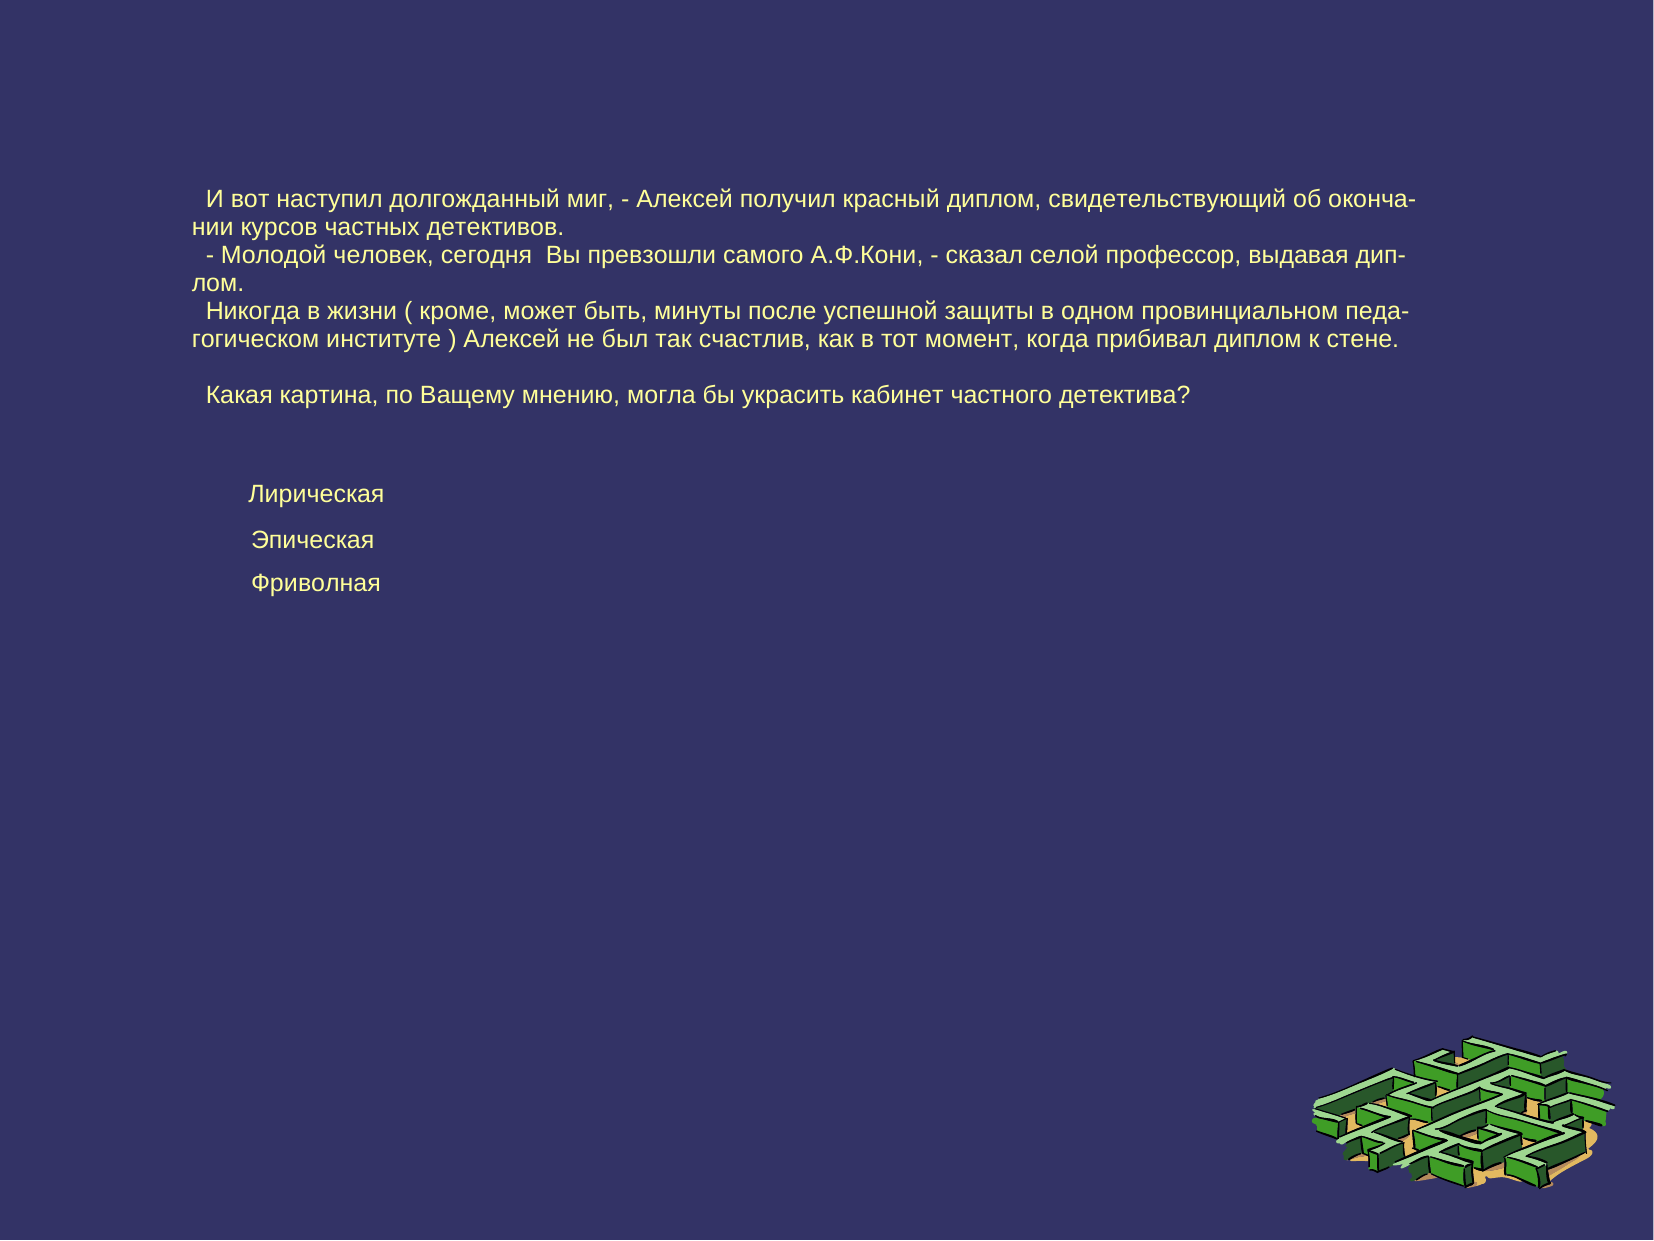

И вот наступил долгожданный миг, - Алексей получил красный диплом, свидетельствующий об оконча- нии курсов частных детективов.
 - Молодой человек, сегодня Вы превзошли самого А.Ф.Кони, - сказал селой профессор, выдавая дип-
лом.
 Никогда в жизни ( кроме, может быть, минуты после успешной защиты в одном провинциальном педа-
гогическом институте ) Алексей не был так счастлив, как в тот момент, когда прибивал диплом к стене.
 Какая картина, по Ващему мнению, могла бы украсить кабинет частного детектива?
Лирическая
Эпическая
Фриволная